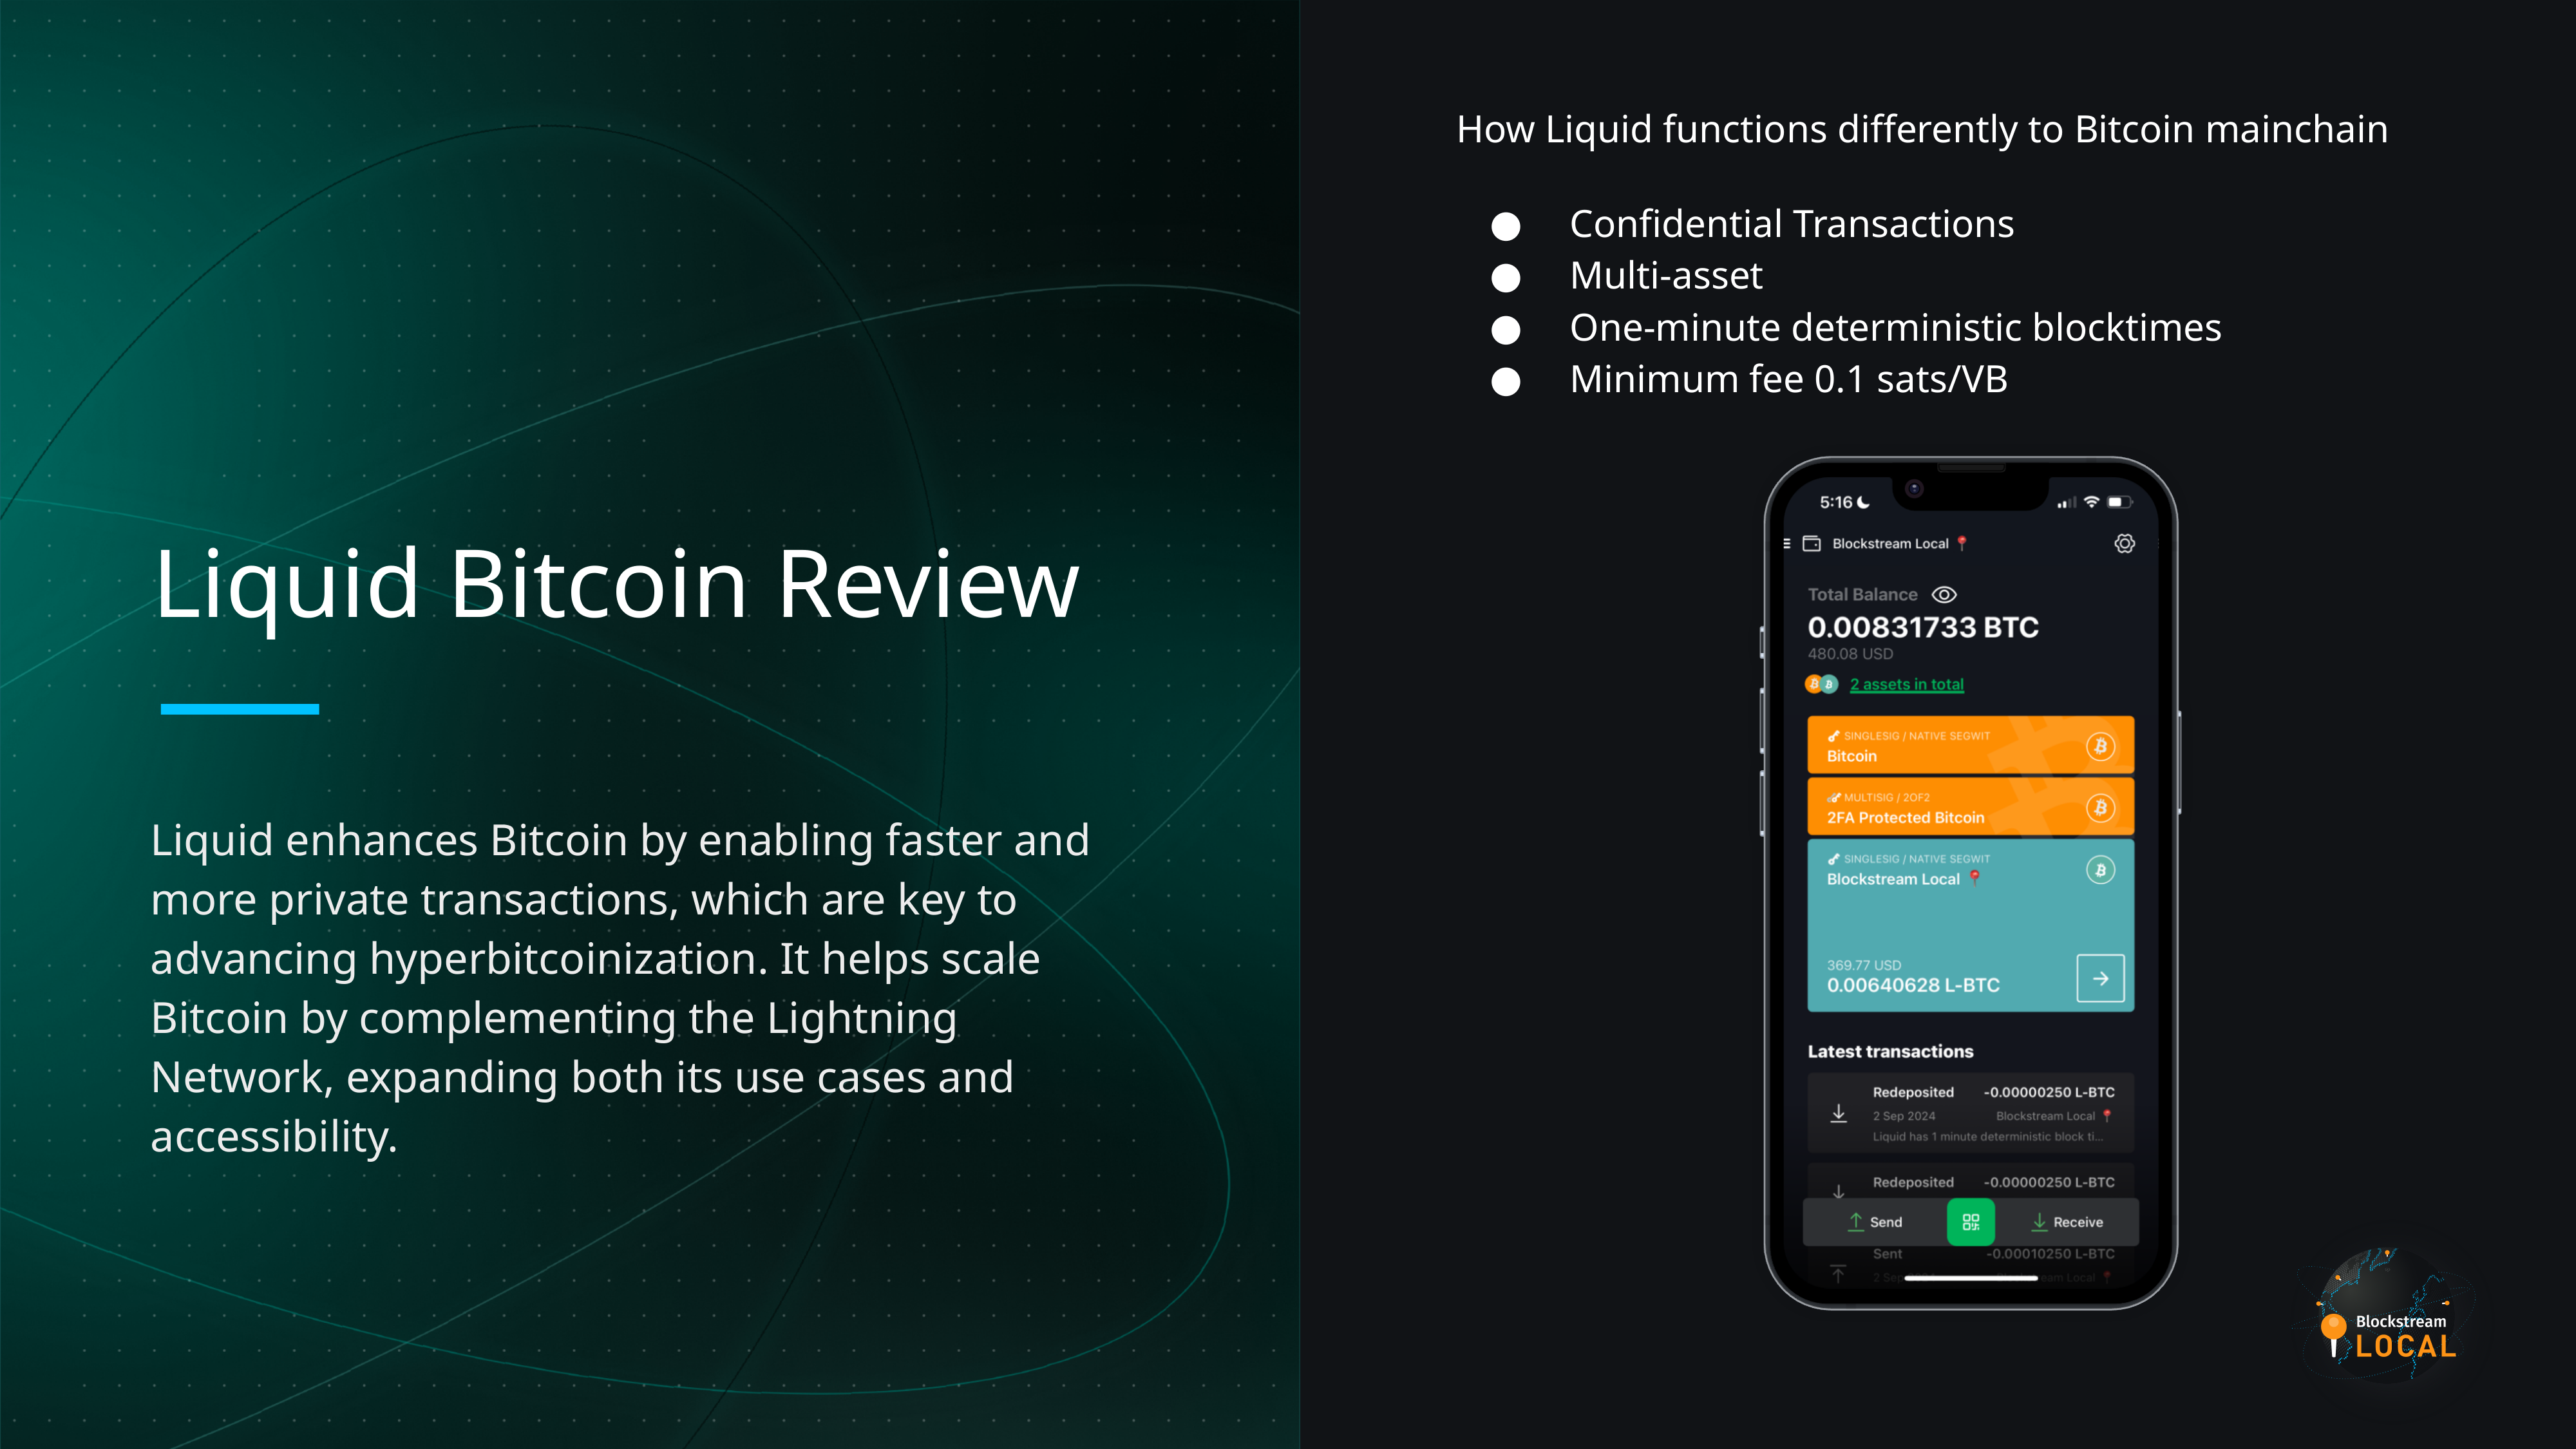

How Liquid functions differently to Bitcoin mainchain
Confidential Transactions
Multi-asset
One-minute deterministic blocktimes
Minimum fee 0.1 sats/VB
Liquid Bitcoin Review
Liquid enhances Bitcoin by enabling faster and more private transactions, which are key to advancing hyperbitcoinization. It helps scale Bitcoin by complementing the Lightning Network, expanding both its use cases and accessibility.